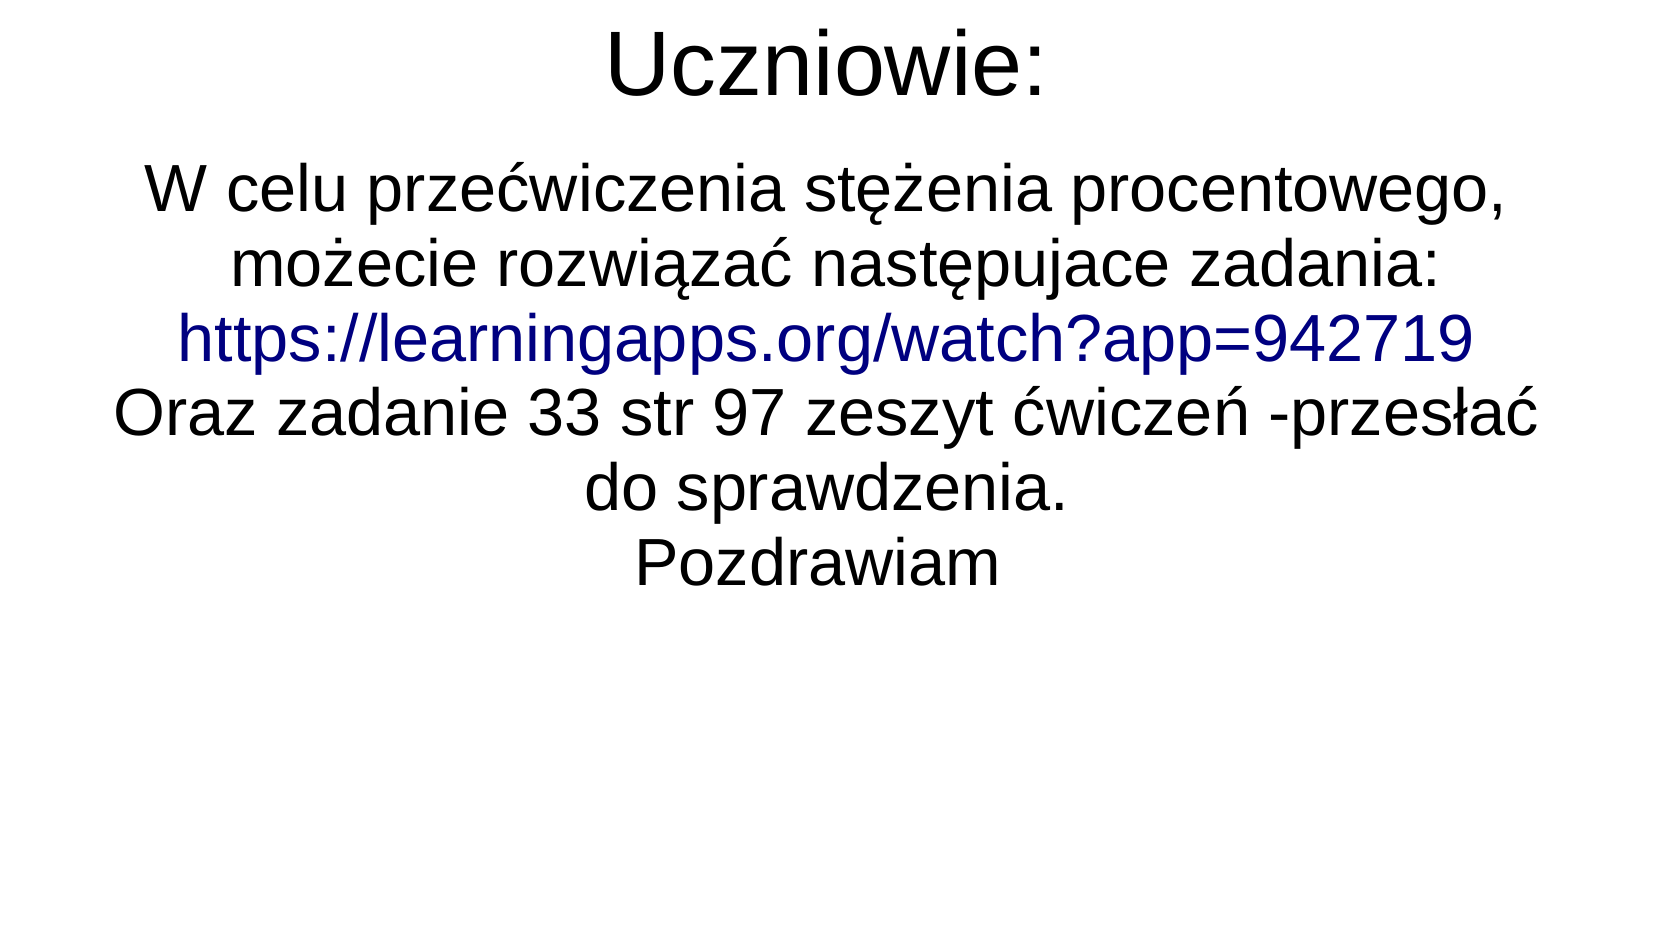

# Uczniowie:
W celu przećwiczenia stężenia procentowego,
 możecie rozwiązać następujace zadania:
https://learningapps.org/watch?app=942719
Oraz zadanie 33 str 97 zeszyt ćwiczeń -przesłać do sprawdzenia.
Pozdrawiam